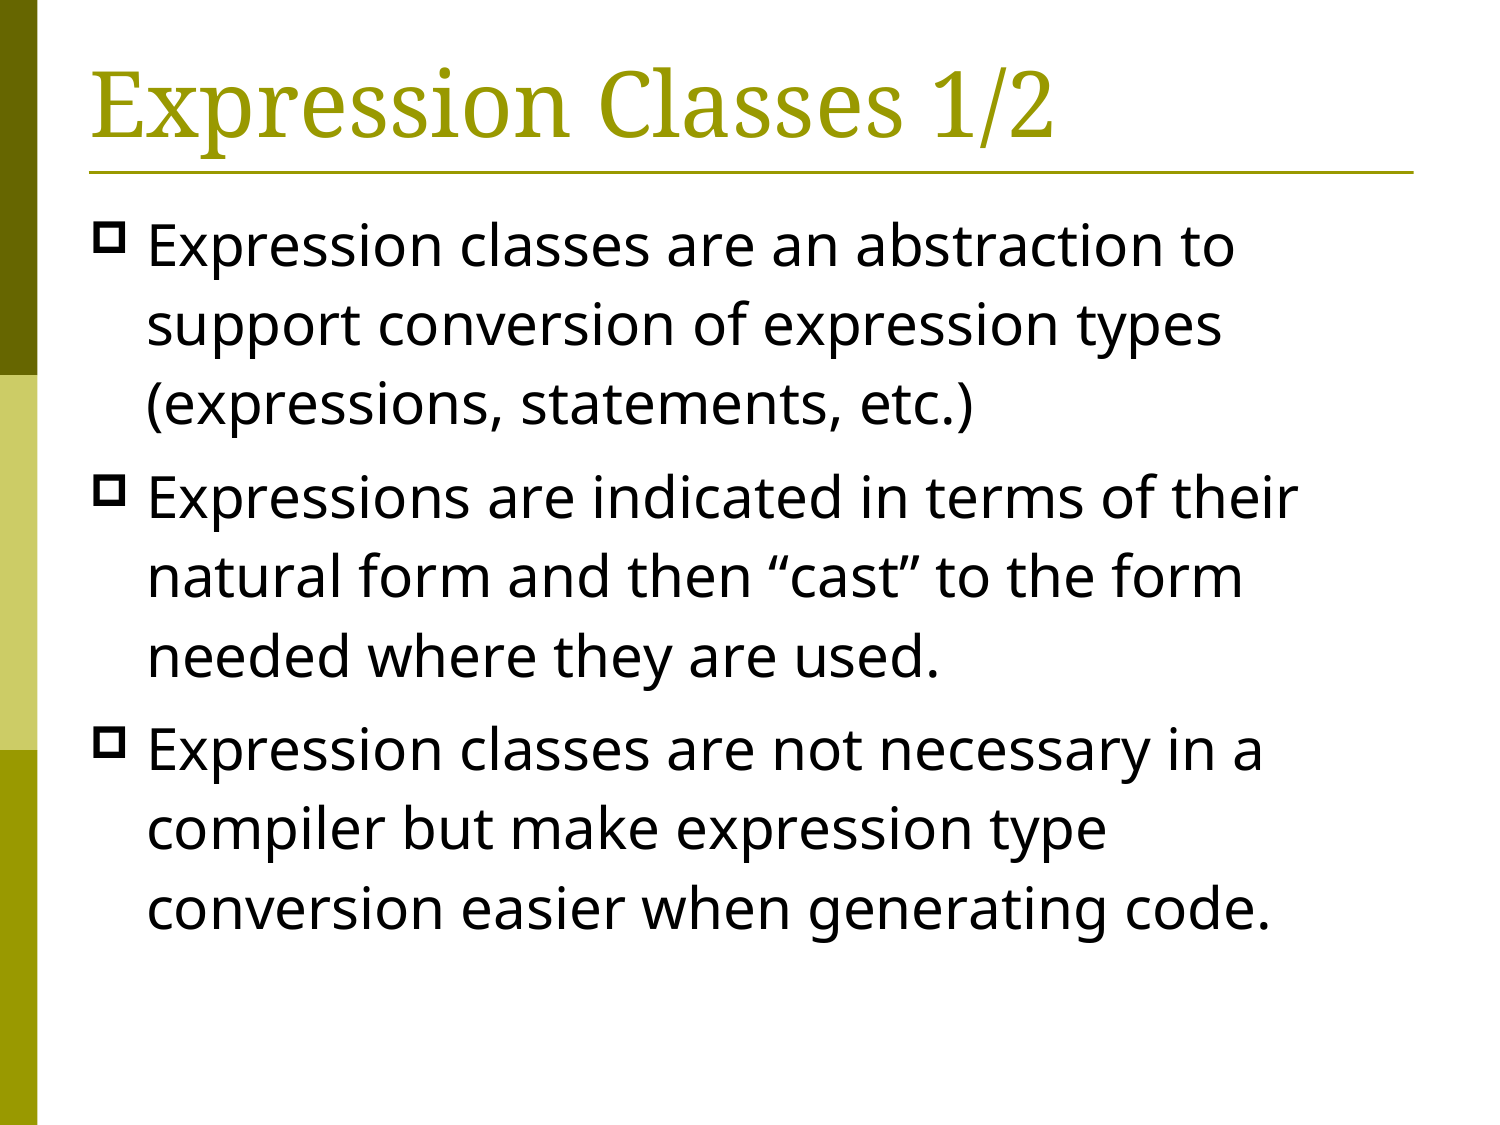

# Expression Classes 1/2
Expression classes are an abstraction to support conversion of expression types (expressions, statements, etc.)
Expressions are indicated in terms of their natural form and then “cast” to the form needed where they are used.
Expression classes are not necessary in a compiler but make expression type conversion easier when generating code.